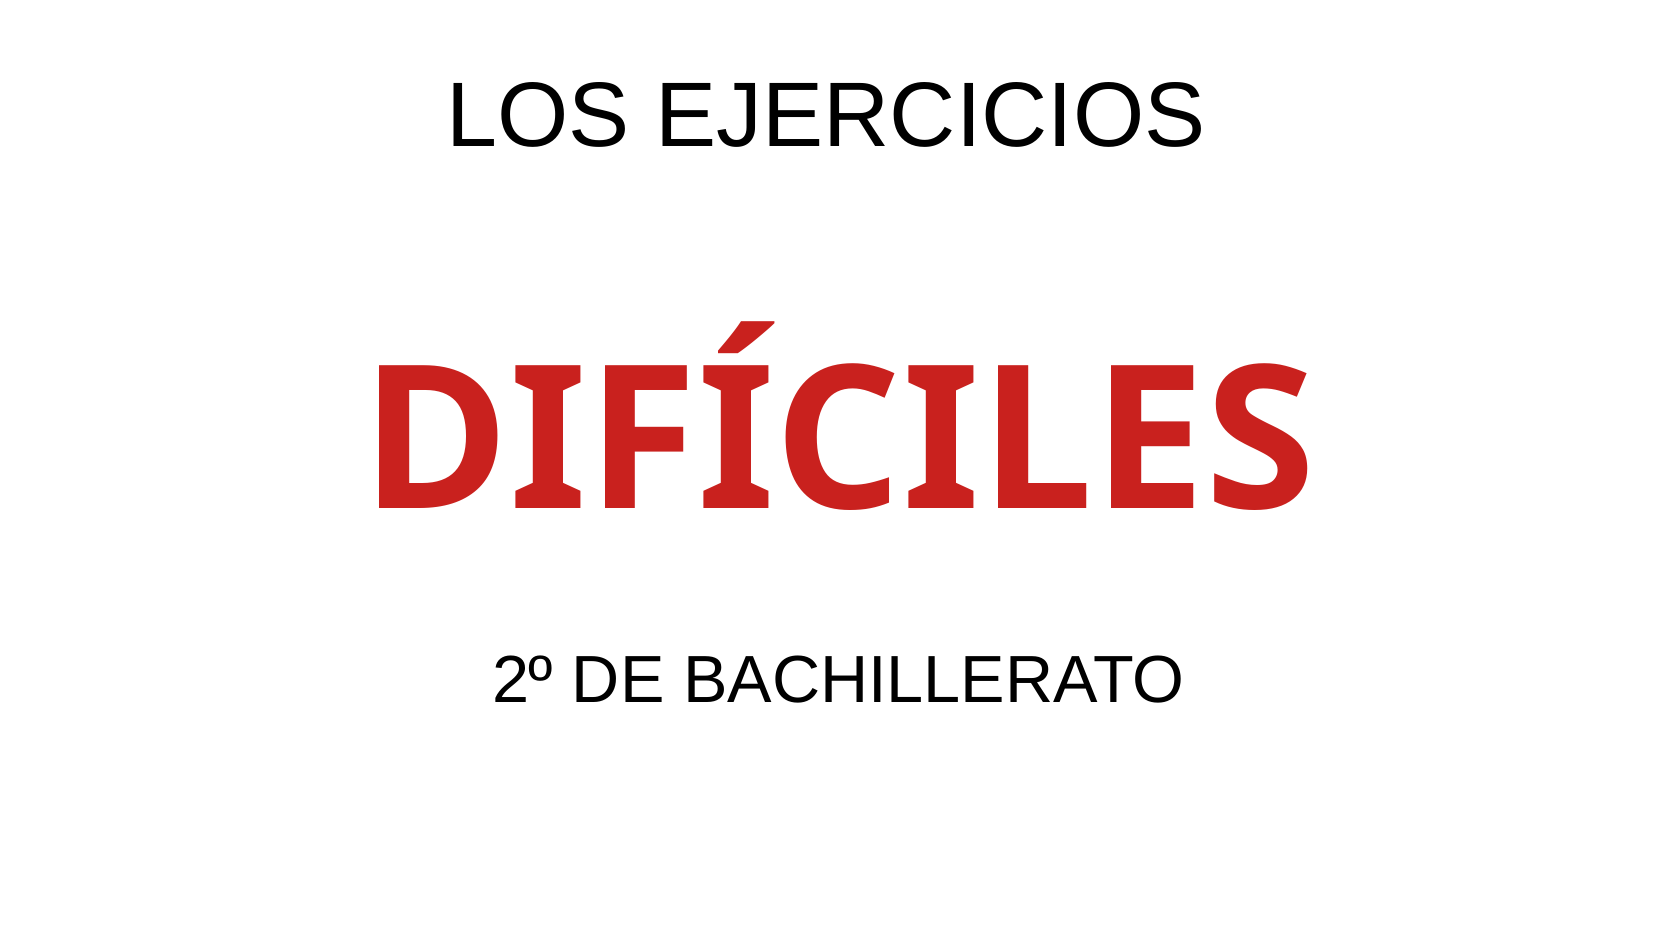

# LOS EJERCICIOS
DIFÍCILES
2º DE BACHILLERATO